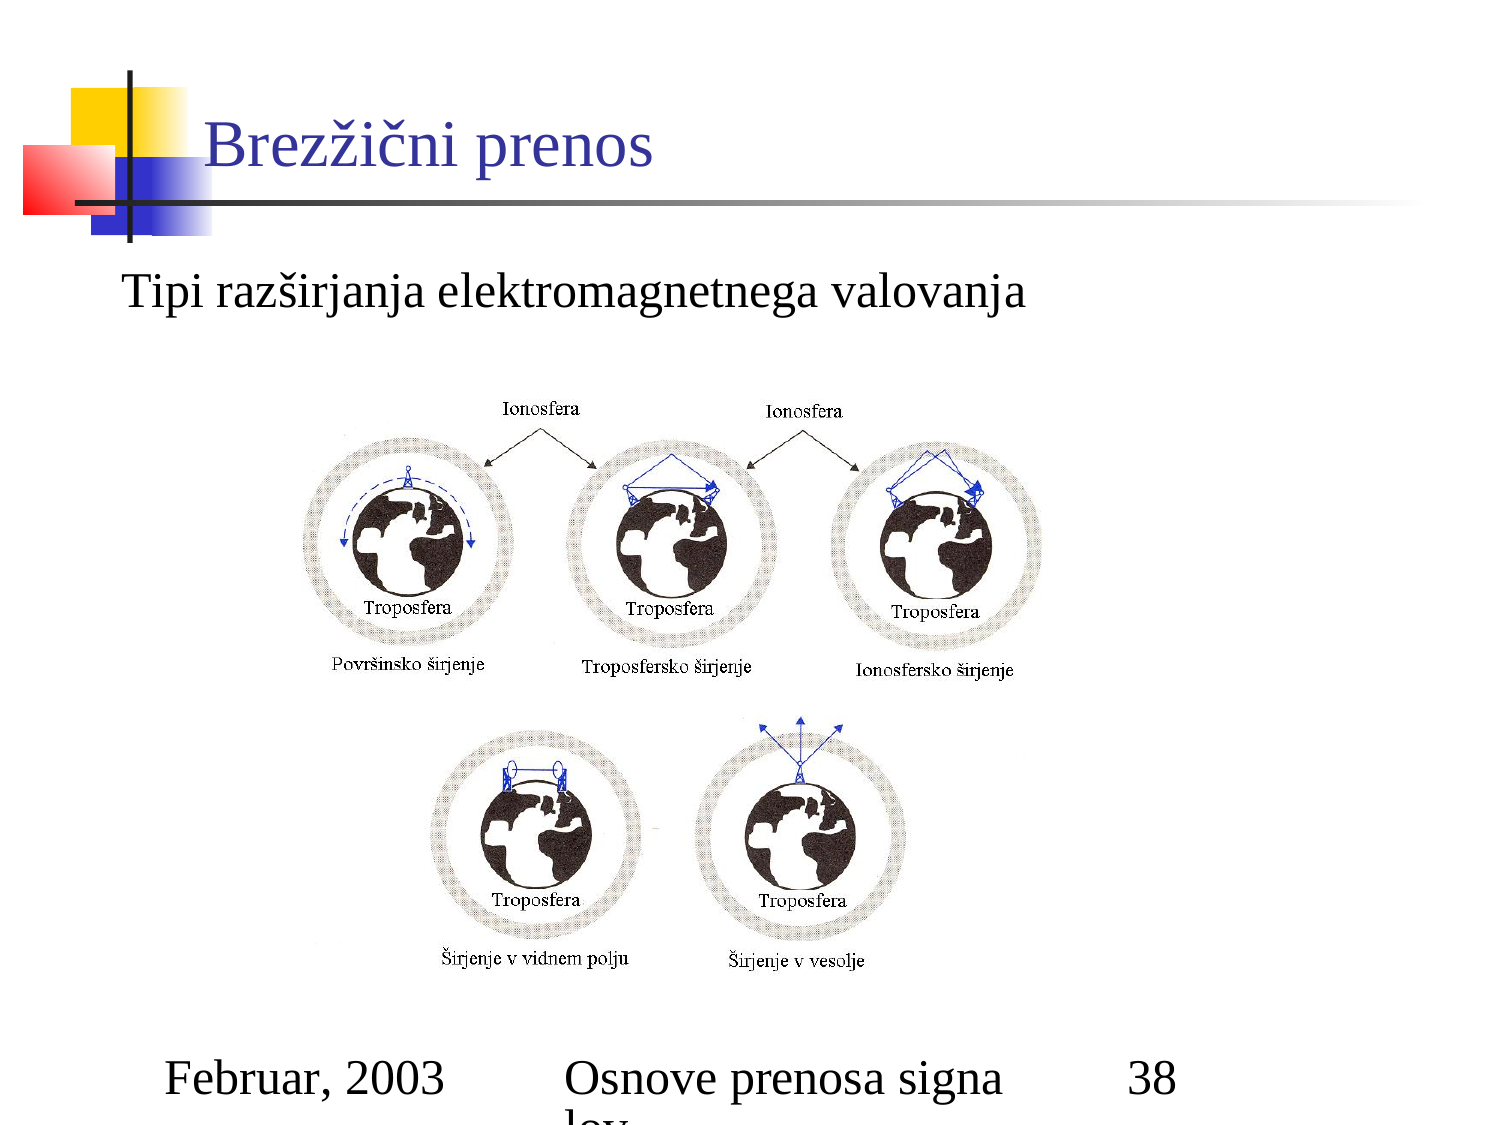

# Brezžični prenos
	Tipi razširjanja elektromagnetnega valovanja
Februar, 2003
Osnove prenosa signalov
38